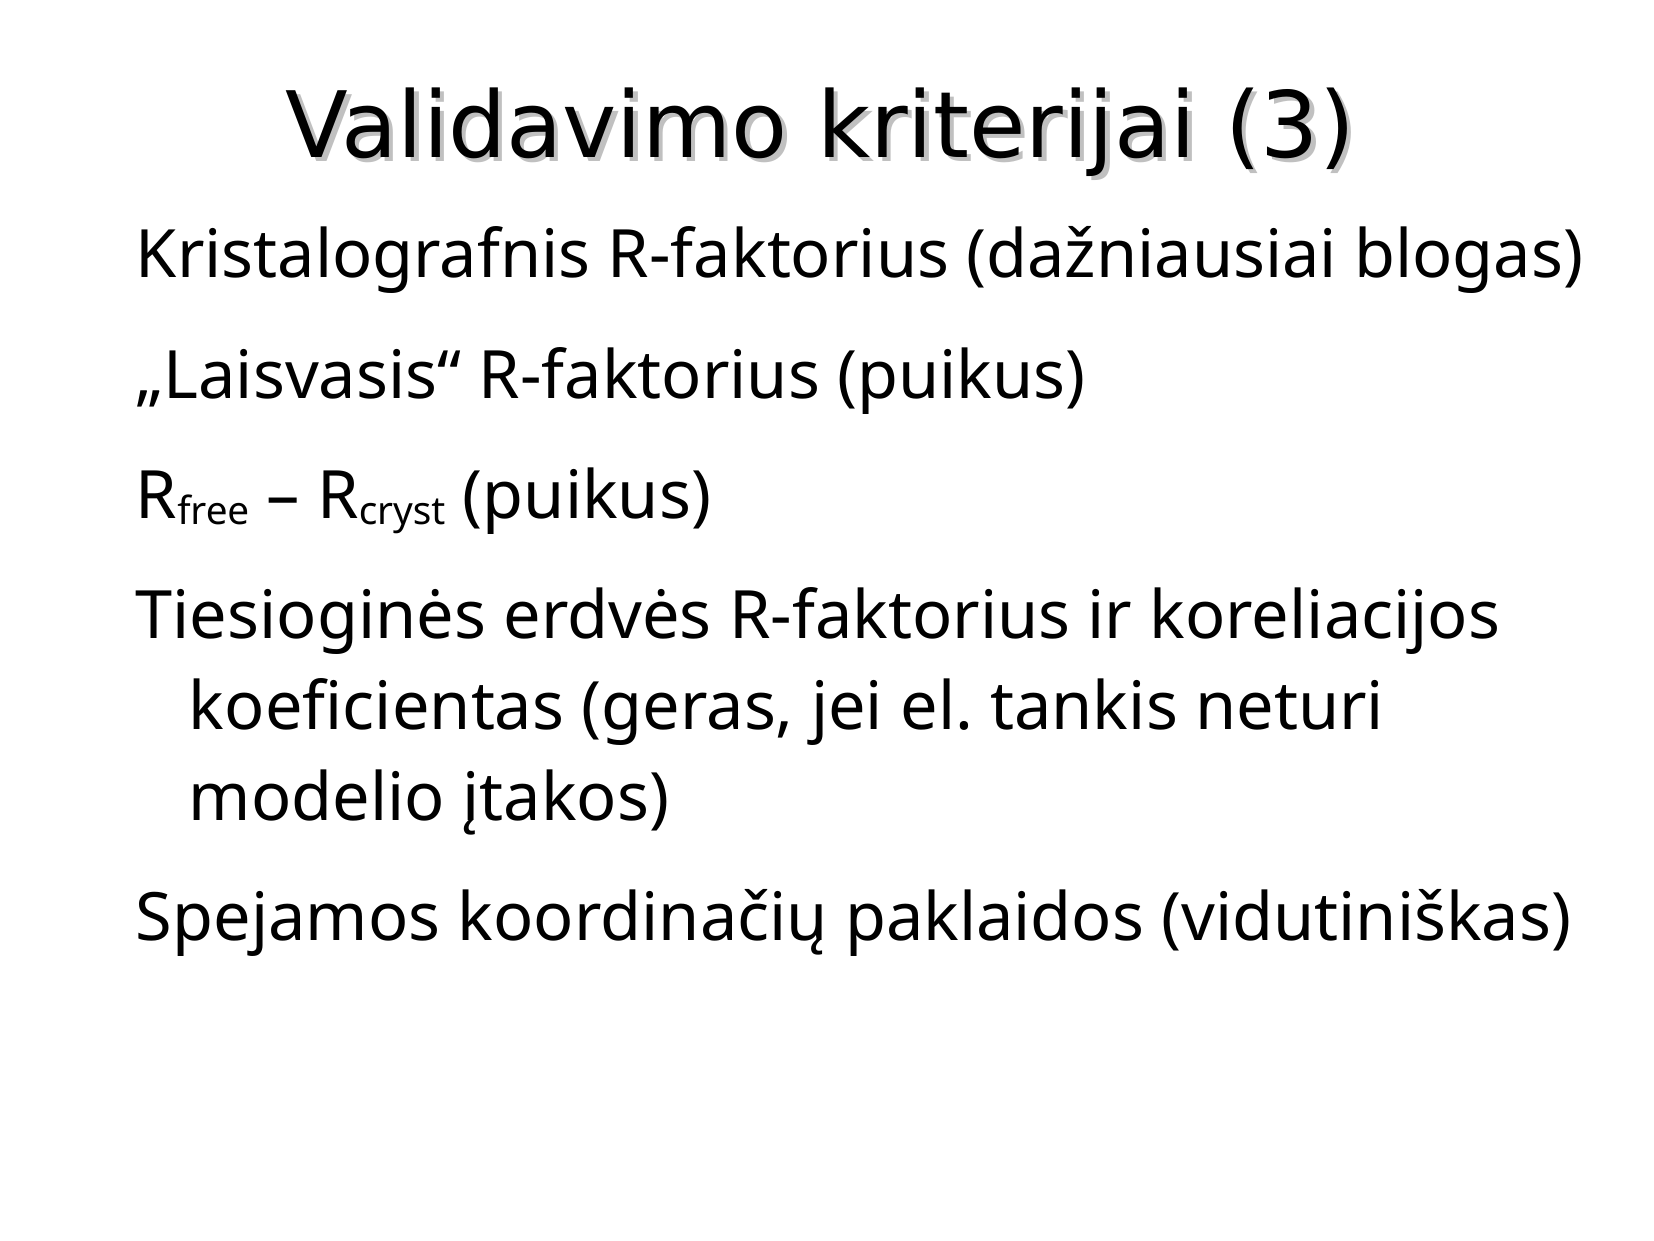

# Validavimo kriterijai (3)
Kristalografnis R-faktorius (dažniausiai blogas)
„Laisvasis“ R-faktorius (puikus)
Rfree – Rcryst (puikus)
Tiesioginės erdvės R-faktorius ir koreliacijos koeficientas (geras, jei el. tankis neturi modelio įtakos)
Spejamos koordinačių paklaidos (vidutiniškas)